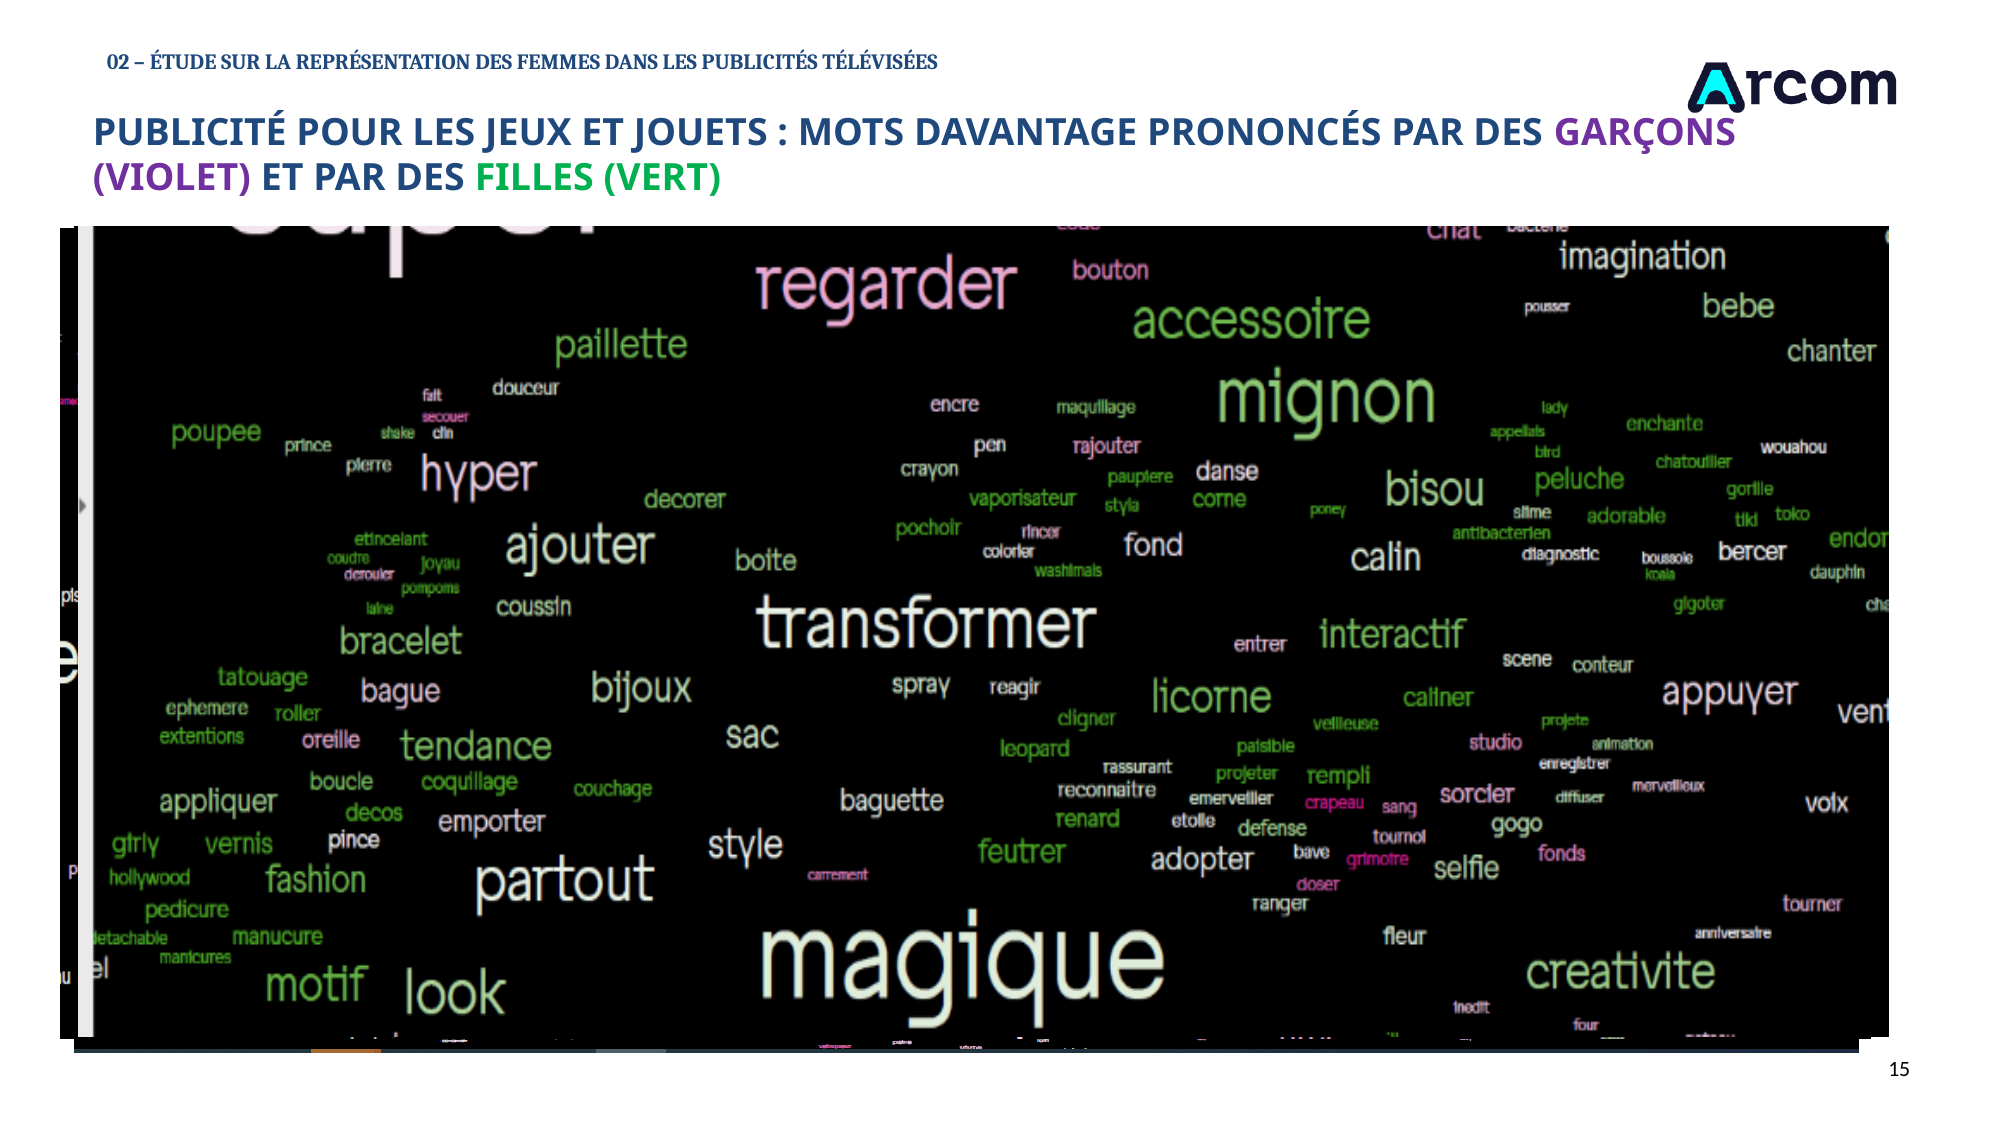

02 – étude sur la représentation des femmes dans les publicités télévisées
# Publicité pour les jeux et jouets : mots davantage prononcés par des garçons (violet) et par des filles (vert)